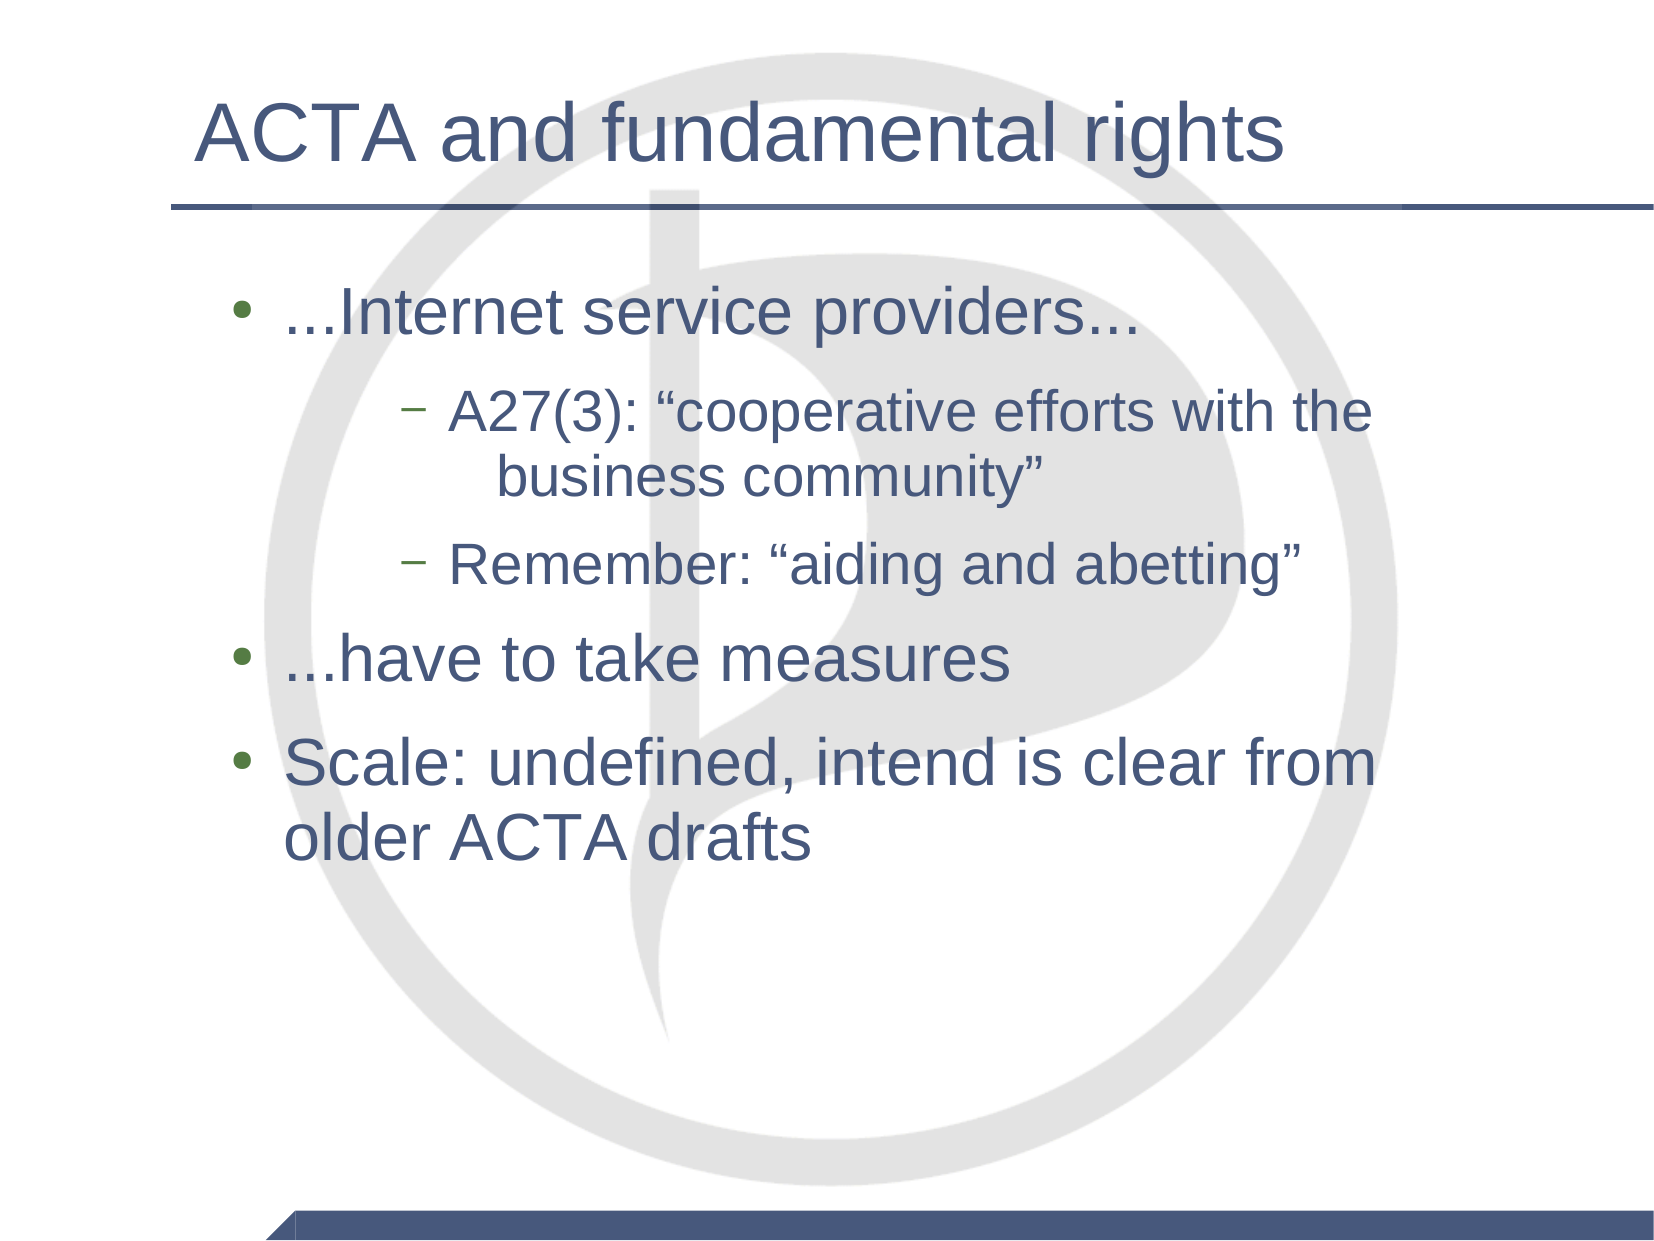

# ACTA and fundamental rights
...Internet service providers...
A27(3): “cooperative efforts with the business community”
Remember: “aiding and abetting”
...have to take measures
Scale: undefined, intend is clear from older ACTA drafts